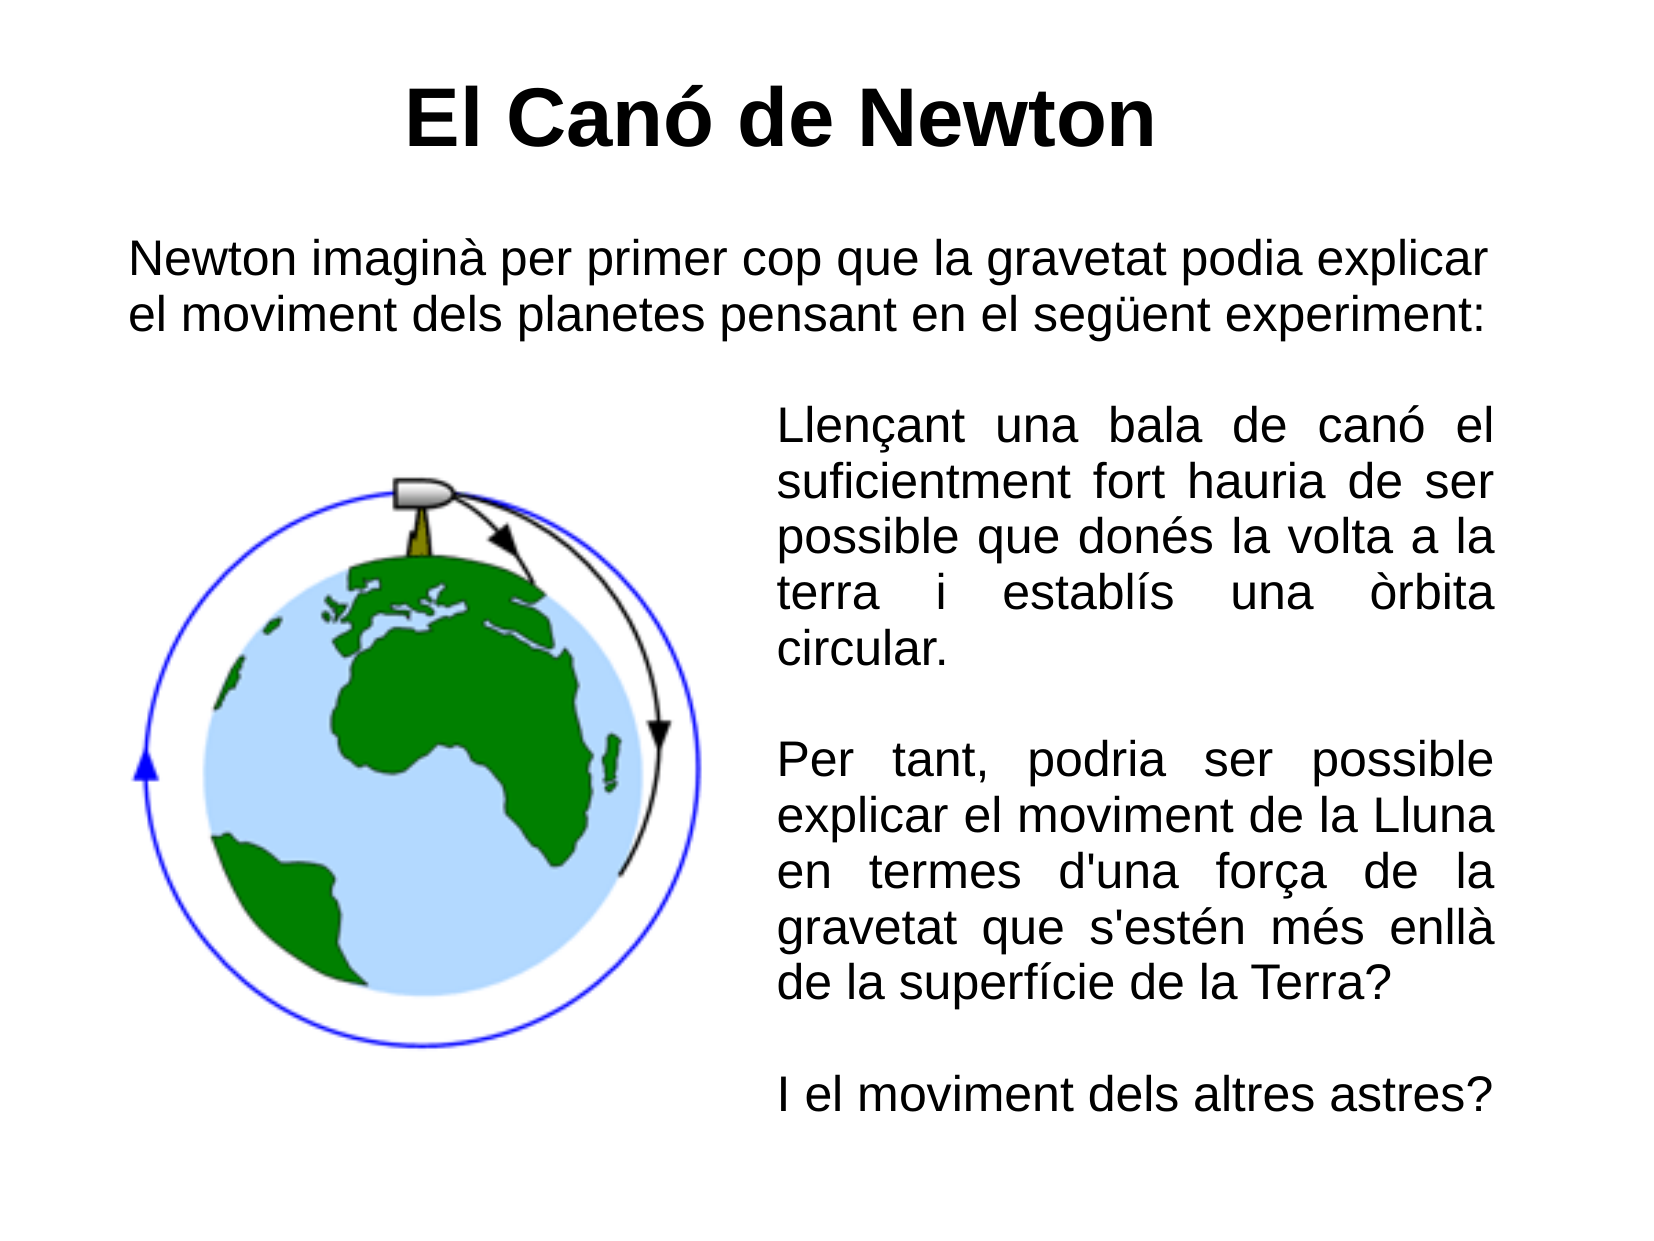

El Canó de Newton
Newton imaginà per primer cop que la gravetat podia explicar el moviment dels planetes pensant en el següent experiment:
Llençant una bala de canó el suficientment fort hauria de ser possible que donés la volta a la terra i establís una òrbita circular.
Per tant, podria ser possible explicar el moviment de la Lluna en termes d'una força de la gravetat que s'estén més enllà de la superfície de la Terra?
I el moviment dels altres astres?